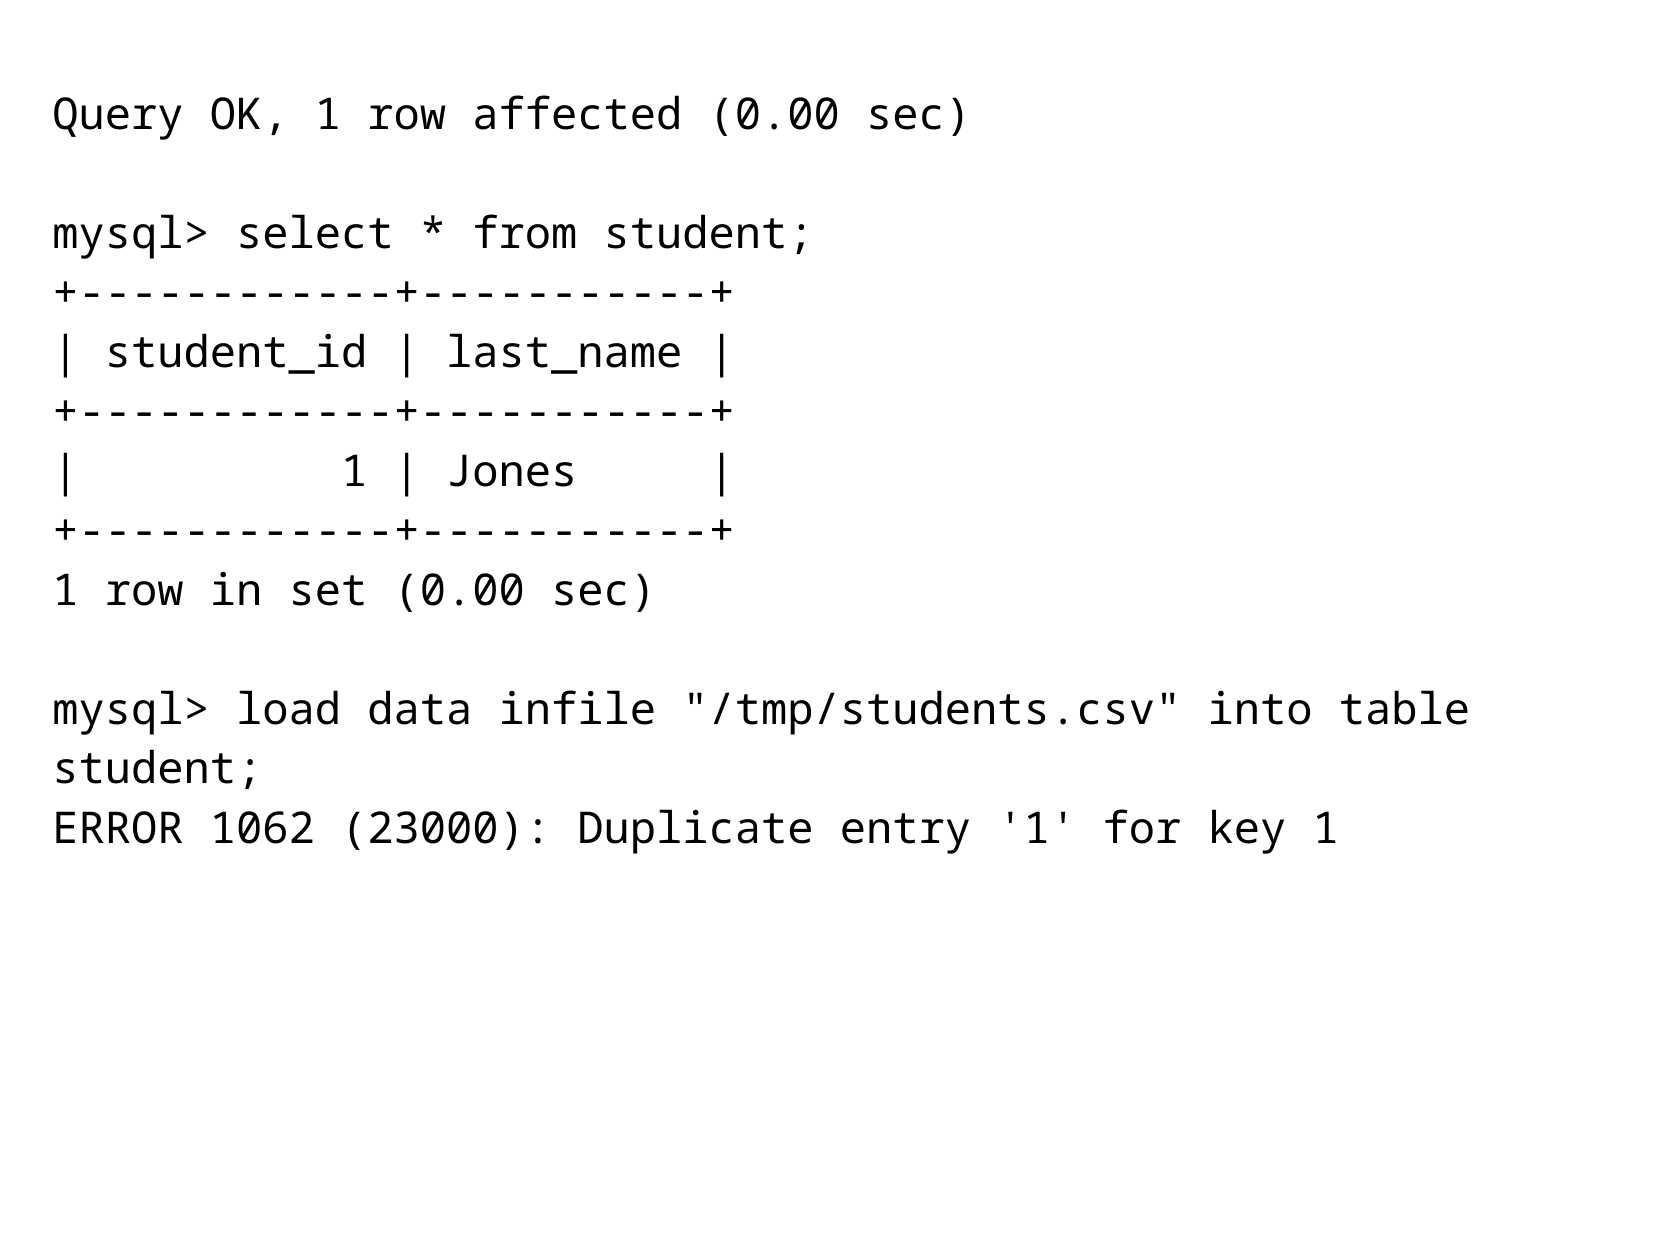

Query OK, 1 row affected (0.00 sec)
mysql> select * from student;
+------------+-----------+
| student_id | last_name |
+------------+-----------+
| 1 | Jones |
+------------+-----------+
1 row in set (0.00 sec)
mysql> load data infile "/tmp/students.csv" into table student;
ERROR 1062 (23000): Duplicate entry '1' for key 1